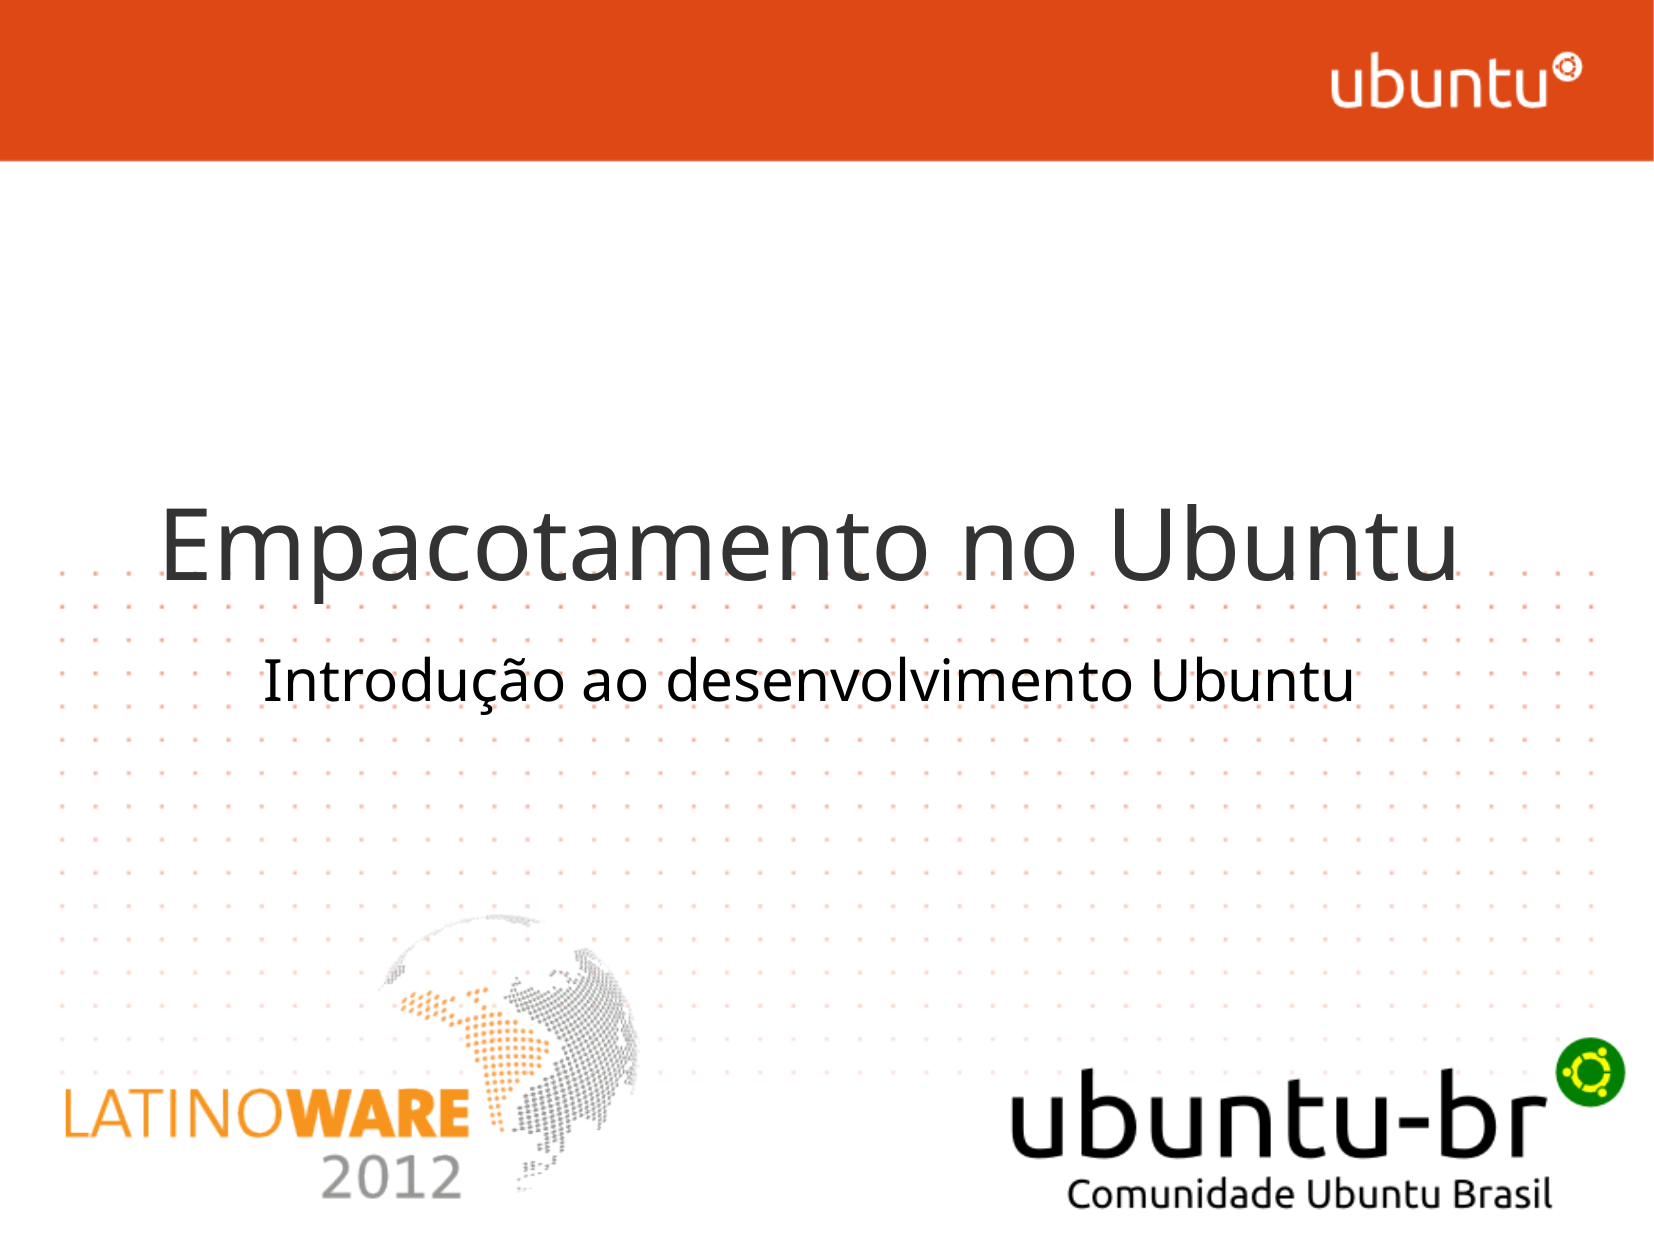

#
Empacotamento no Ubuntu
Introdução ao desenvolvimento Ubuntu